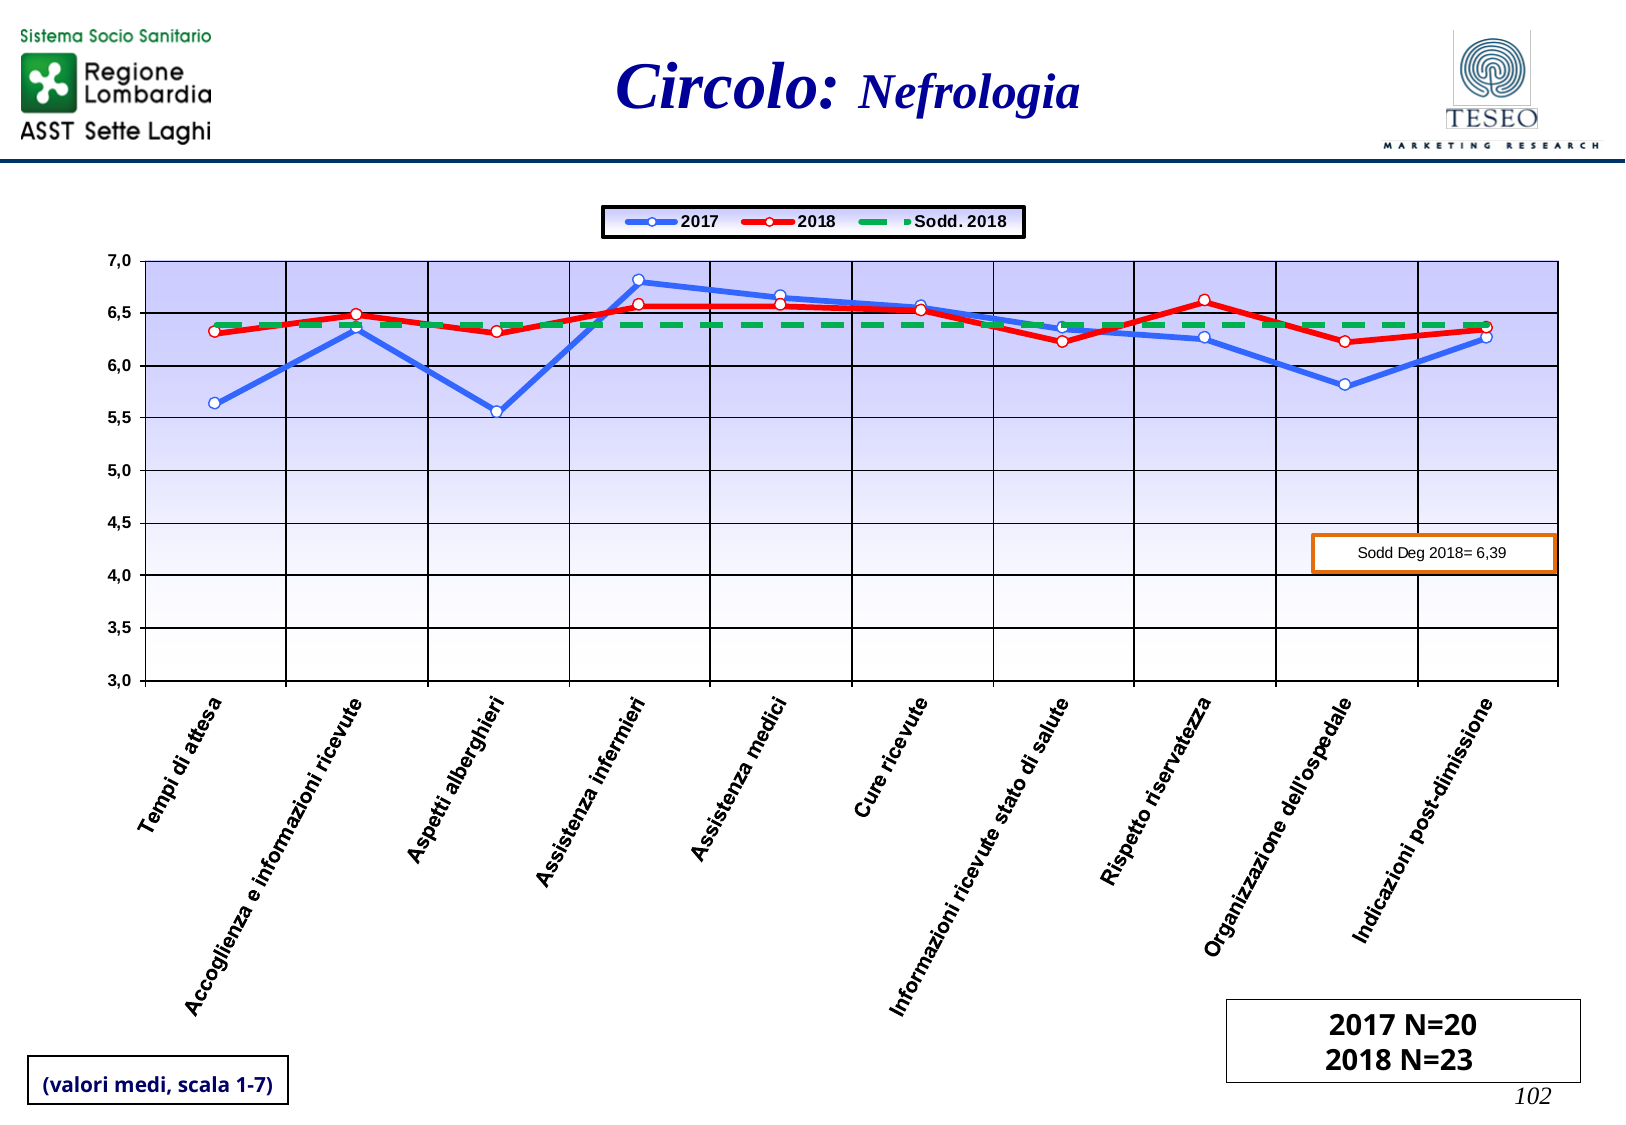

Circolo: Nefrologia
2017 N=20
2018 N=23
(valori medi, scala 1-7)